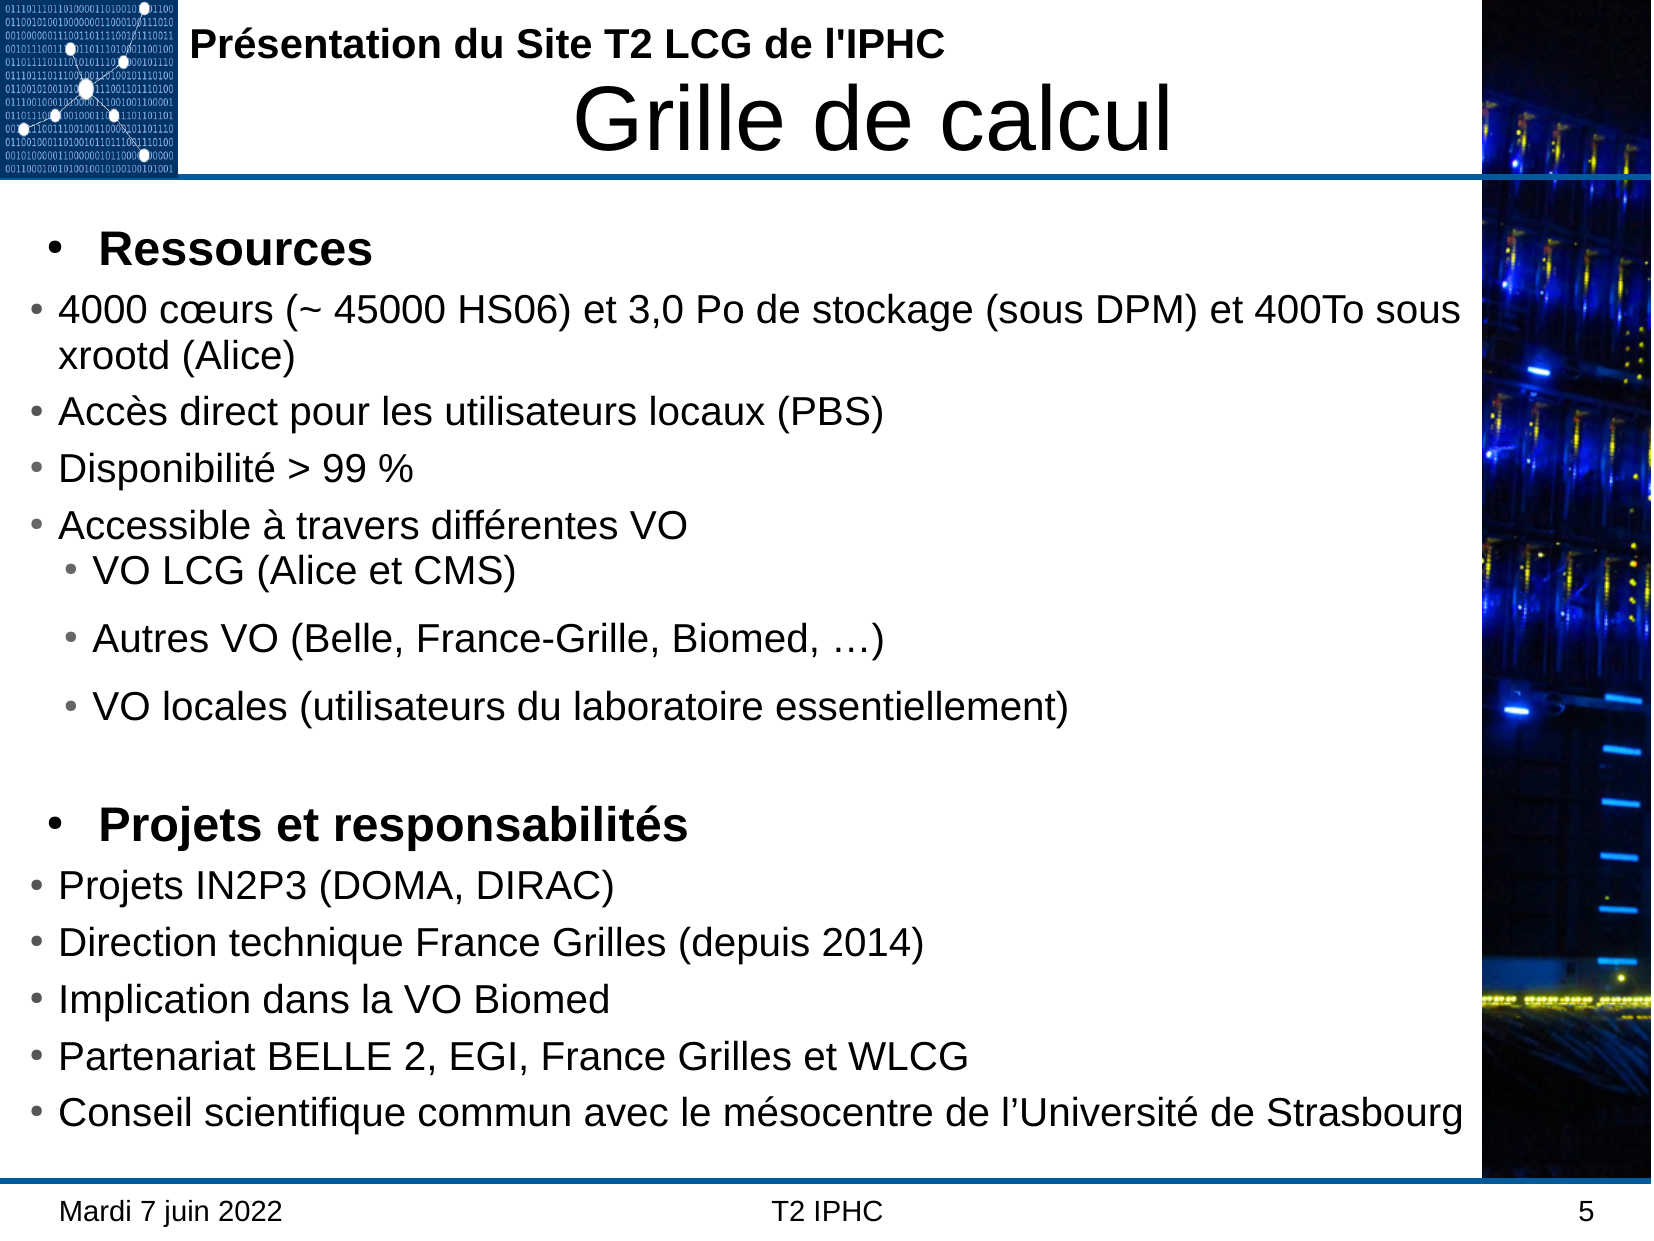

# Grille de calcul
Ressources
4000 cœurs (~ 45000 HS06) et 3,0 Po de stockage (sous DPM) et 400To sous xrootd (Alice)
Accès direct pour les utilisateurs locaux (PBS)
Disponibilité > 99 %
Accessible à travers différentes VO
VO LCG (Alice et CMS)
Autres VO (Belle, France-Grille, Biomed, …)
VO locales (utilisateurs du laboratoire essentiellement)
Projets et responsabilités
Projets IN2P3 (DOMA, DIRAC)
Direction technique France Grilles (depuis 2014)
Implication dans la VO Biomed
Partenariat BELLE 2, EGI, France Grilles et WLCG
Conseil scientifique commun avec le mésocentre de l’Université de Strasbourg
30 juin 2016
T2 IPHC
5